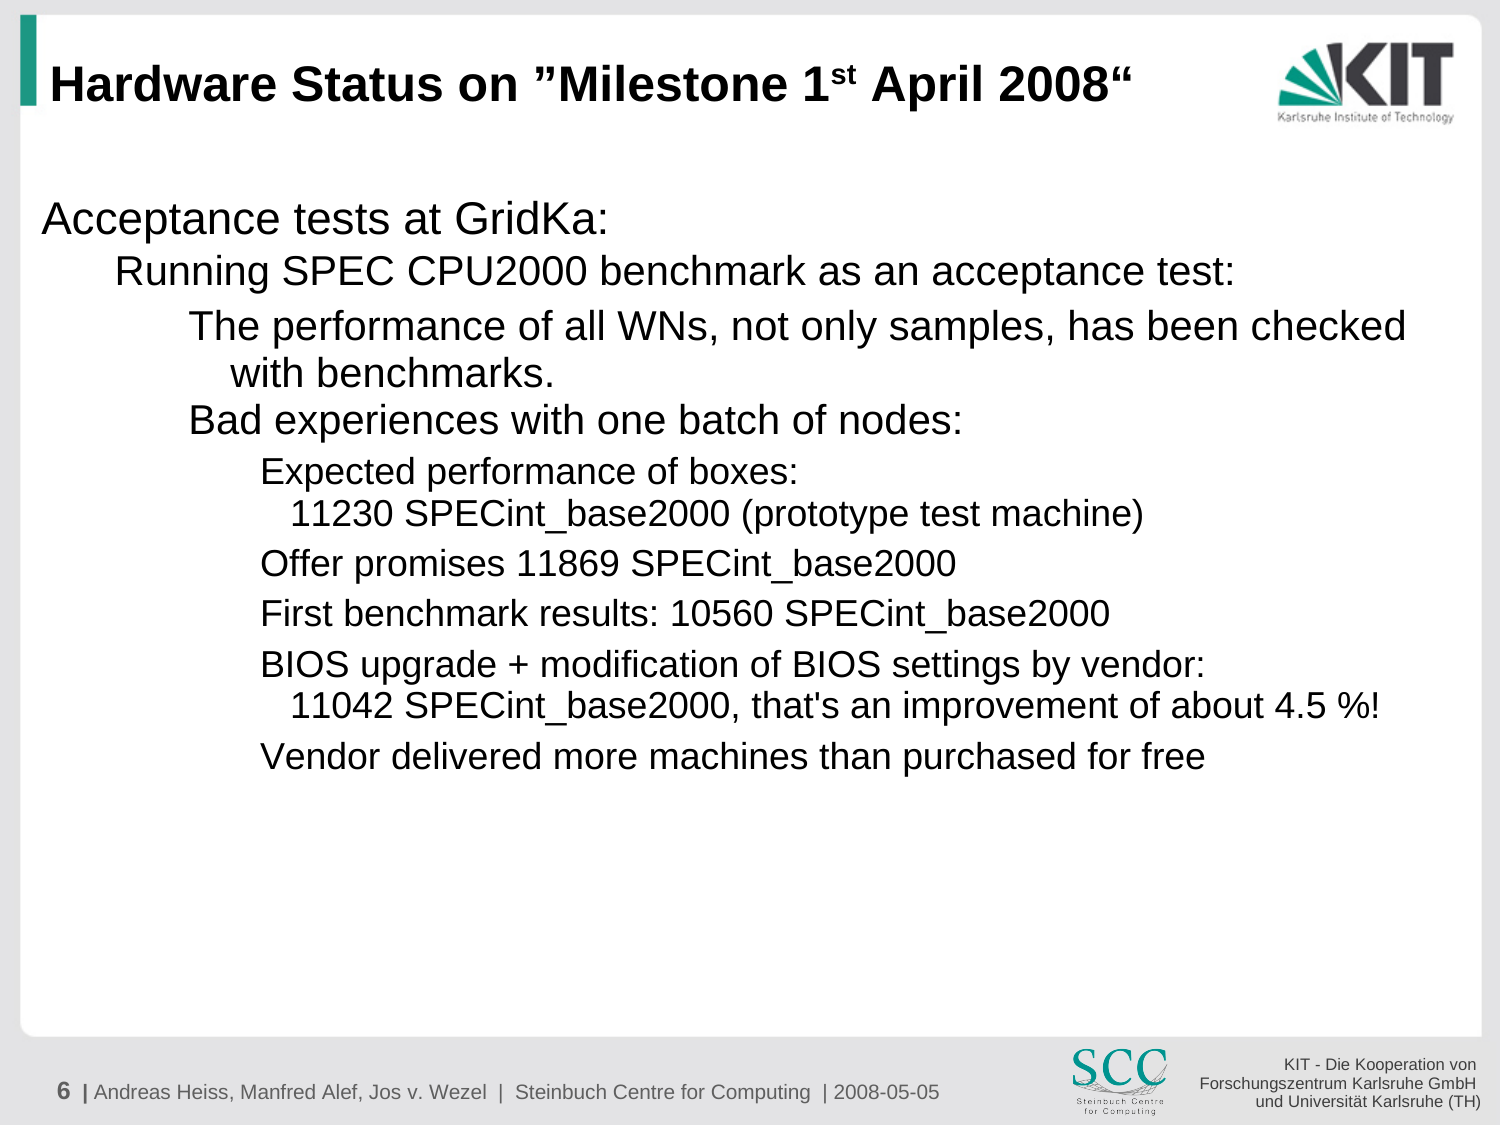

Hardware Status on ”Milestone 1st April 2008“
# Acceptance tests at GridKa:
Running SPEC CPU2000 benchmark as an acceptance test:
The performance of all WNs, not only samples, has been checked with benchmarks.
Bad experiences with one batch of nodes:
Expected performance of boxes:
11230 SPECint_base2000 (prototype test machine)
Offer promises 11869 SPECint_base2000
First benchmark results: 10560 SPECint_base2000
BIOS upgrade + modification of BIOS settings by vendor:
11042 SPECint_base2000, that's an improvement of about 4.5 %!
Vendor delivered more machines than purchased for free